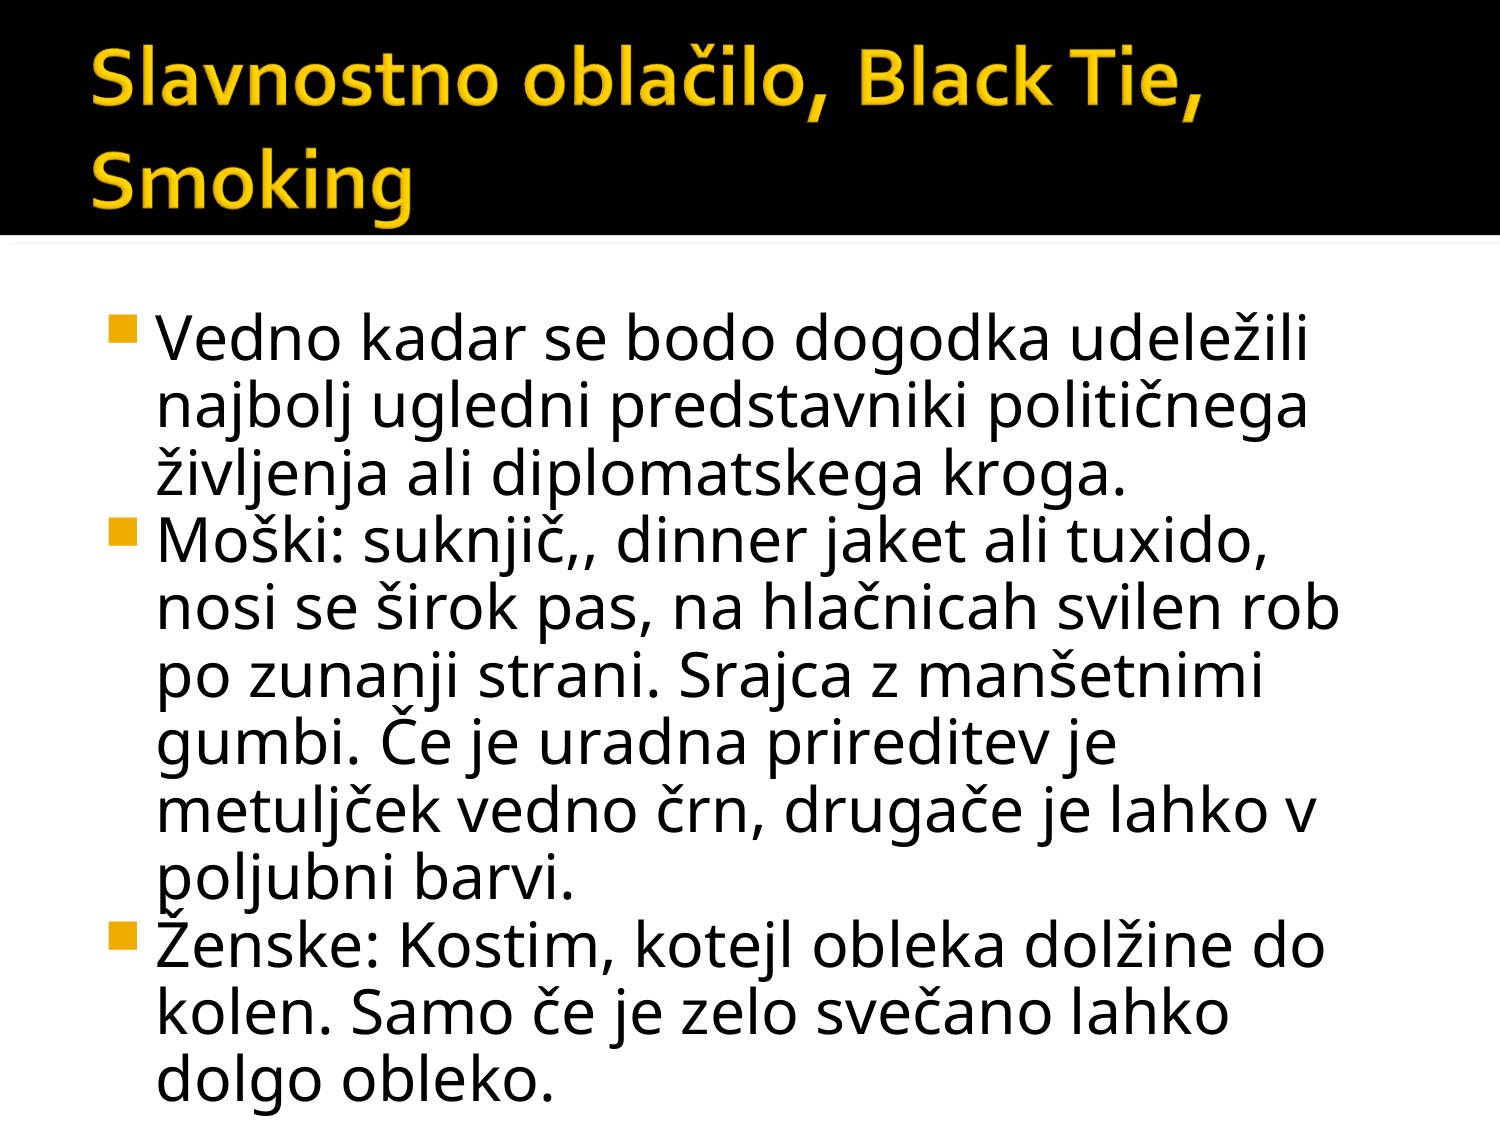

# Vedno kadar se bodo dogodka udeležili najbolj ugledni predstavniki političnega življenja ali diplomatskega kroga.
Moški: suknjič,, dinner jaket ali tuxido, nosi se širok pas, na hlačnicah svilen rob po zunanji strani. Srajca z manšetnimi gumbi. Če je uradna prireditev je metuljček vedno črn, drugače je lahko v poljubni barvi.
Ženske: Kostim, kotejl obleka dolžine do kolen. Samo če je zelo svečano lahko dolgo obleko.